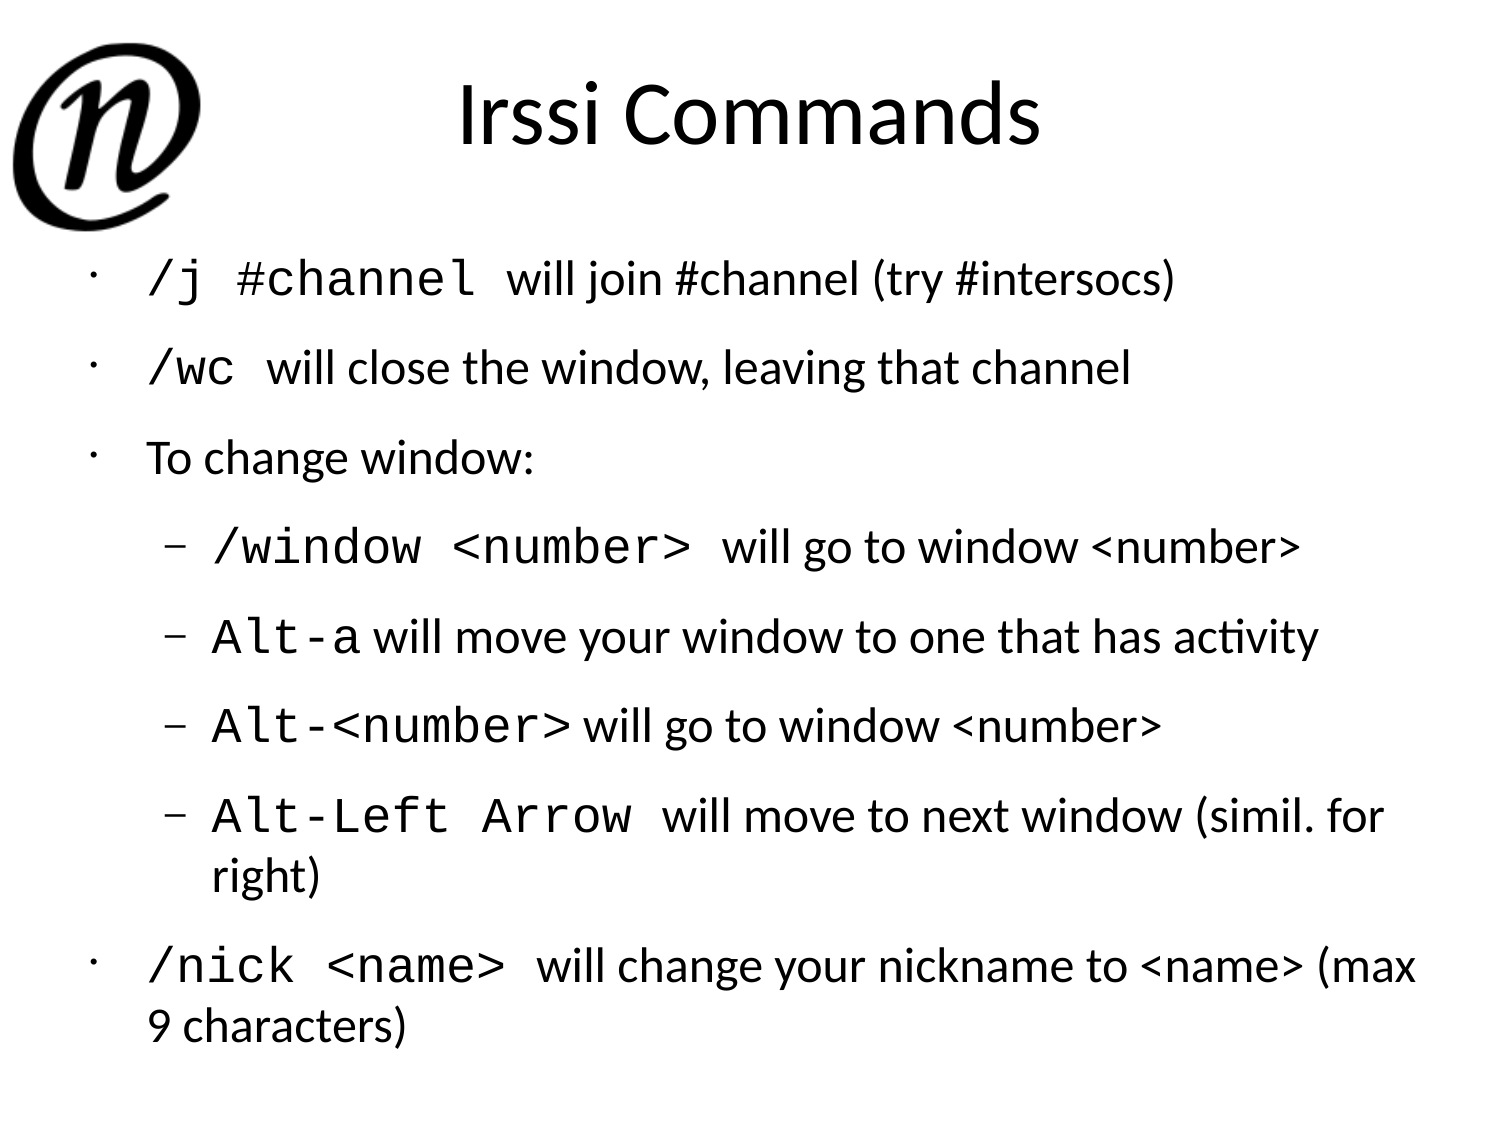

# Irssi Commands
/j #channel will join #channel (try #intersocs)
/wc will close the window, leaving that channel
To change window:
/window will go to window
Alt-a will move your window to one that has activity
Alt- will go to window
Alt-Left Arrow will move to next window (simil. for right)
/nick <name> will change your nickname to <name> (max 9 characters)